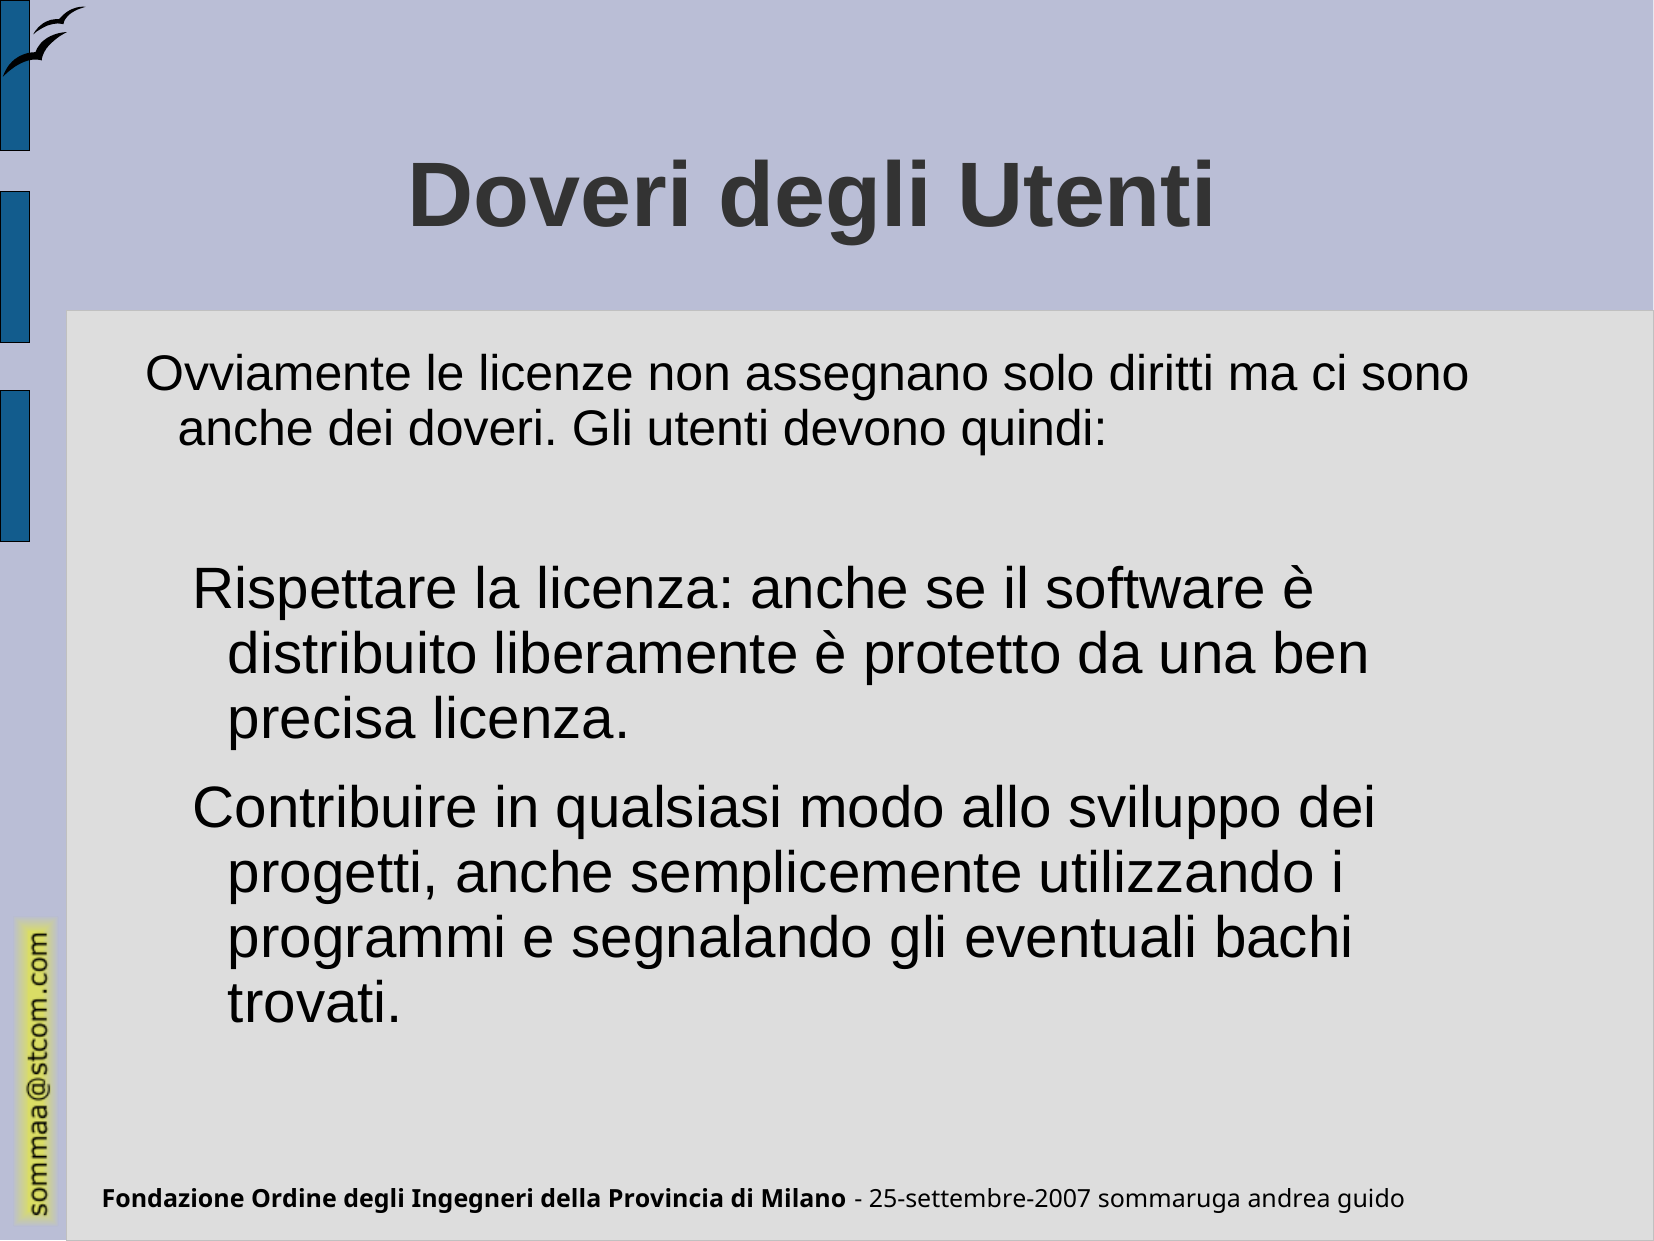

# Doveri degli Utenti
Ovviamente le licenze non assegnano solo diritti ma ci sono anche dei doveri. Gli utenti devono quindi:
Rispettare la licenza: anche se il software è distribuito liberamente è protetto da una ben precisa licenza.
Contribuire in qualsiasi modo allo sviluppo dei progetti, anche semplicemente utilizzando i programmi e segnalando gli eventuali bachi trovati.